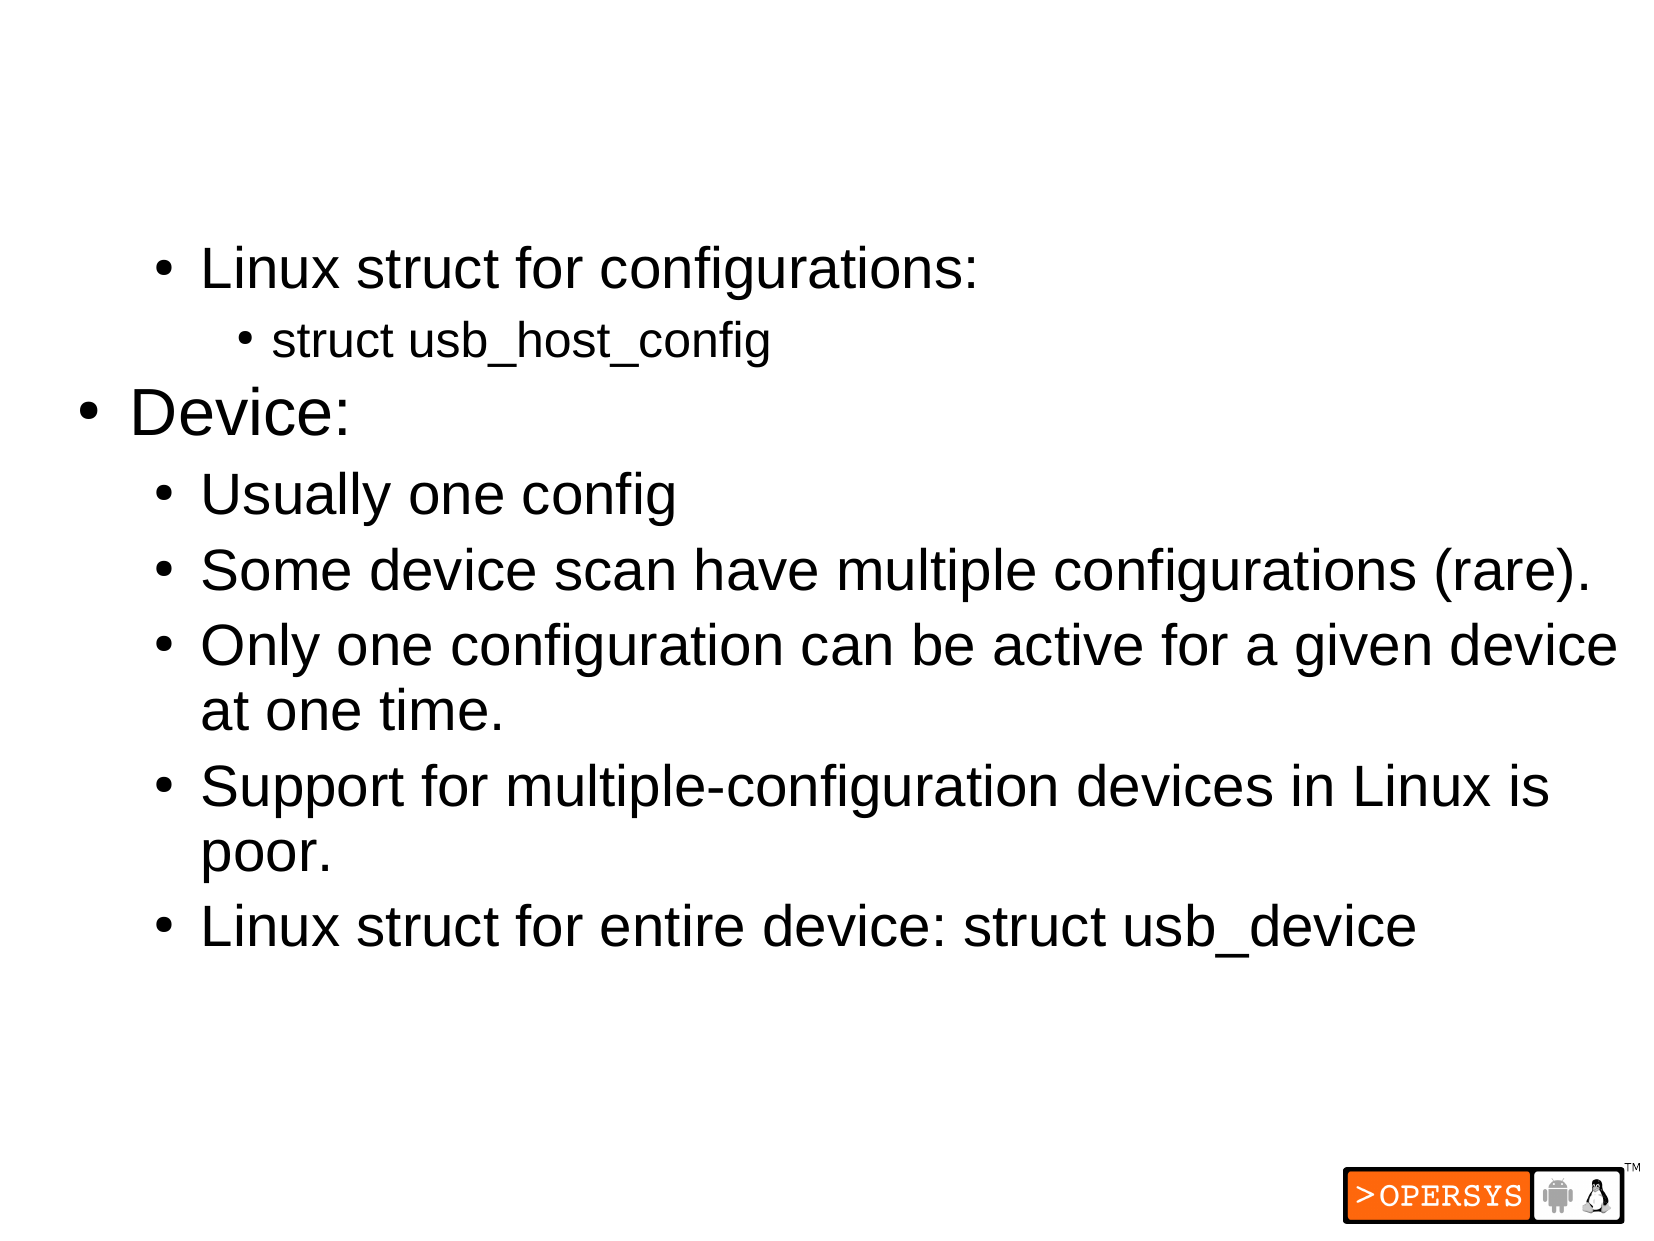

# Linux struct for configurations:
struct usb_host_config
Device:
Usually one config
Some device scan have multiple configurations (rare).
Only one configuration can be active for a given device at one time.
Support for multiple-configuration devices in Linux is poor.
Linux struct for entire device: struct usb_device